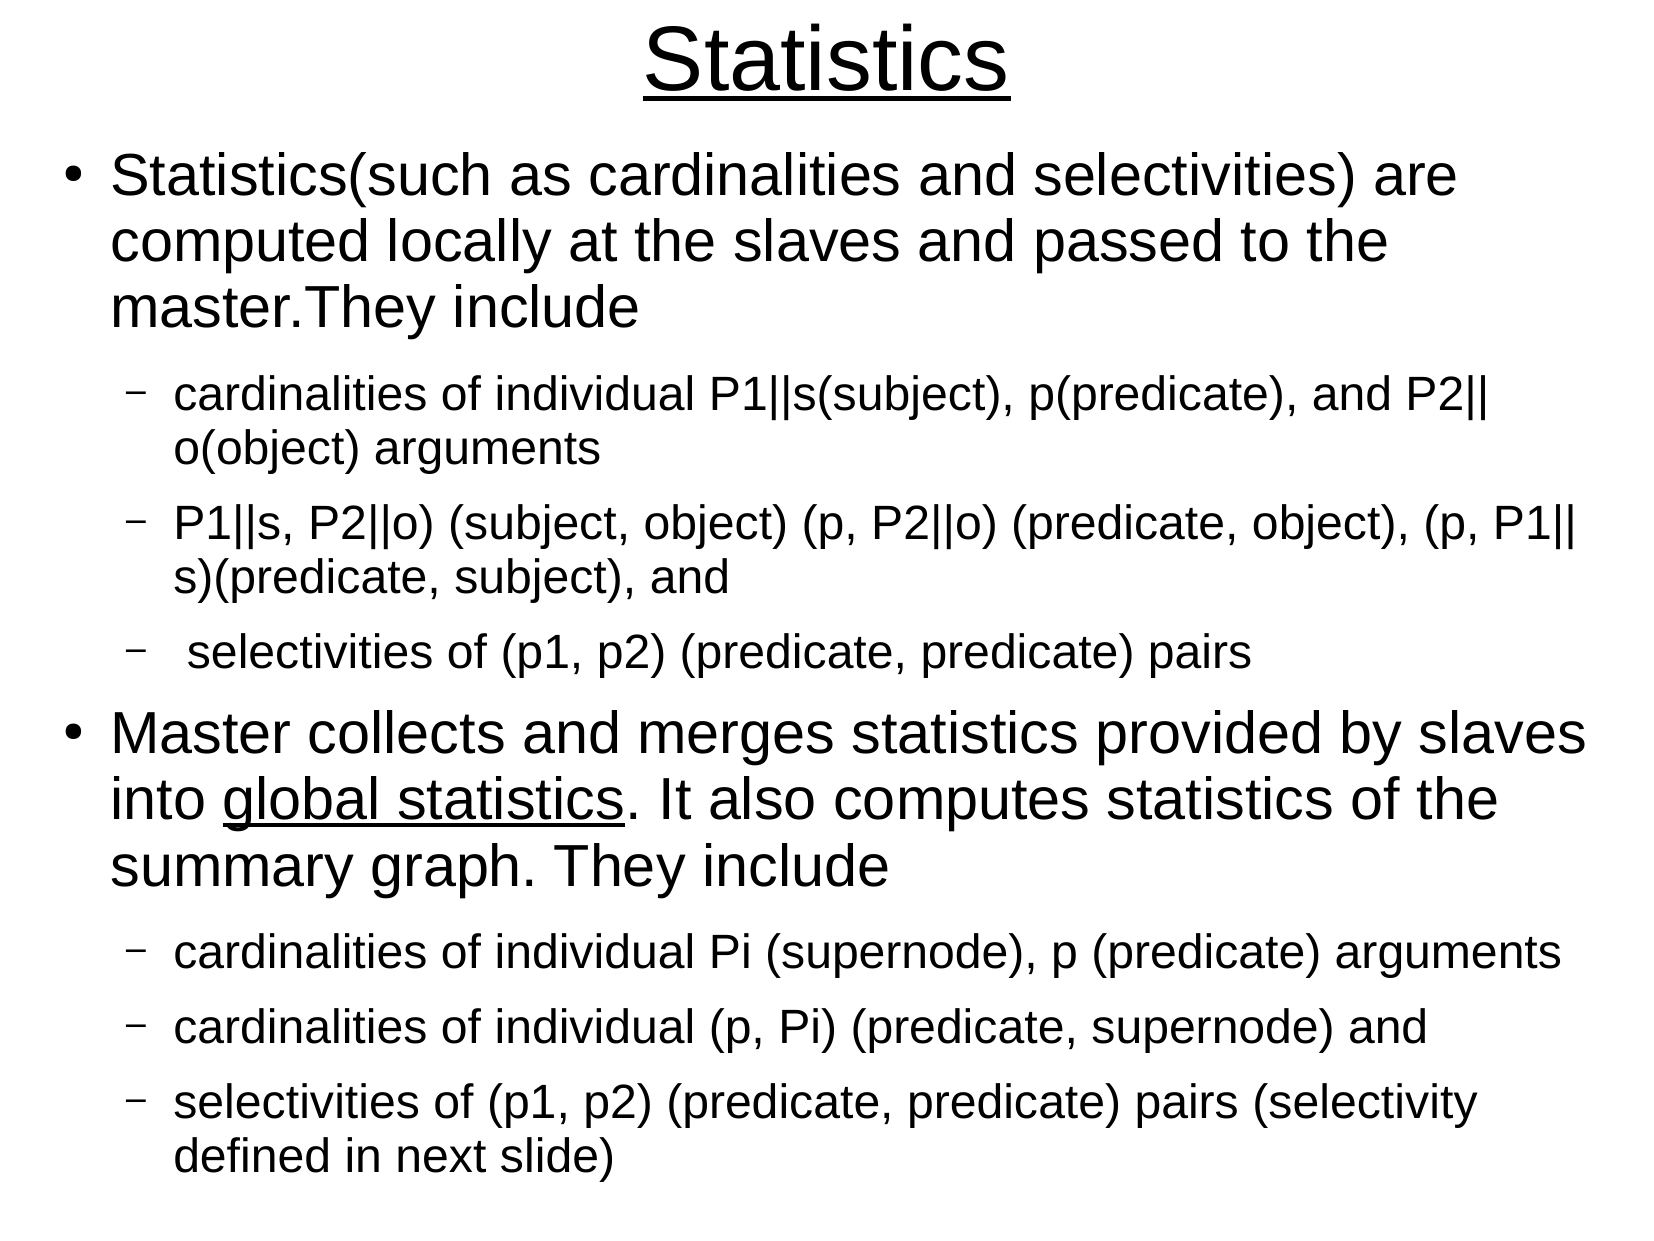

# Statistics
Statistics(such as cardinalities and selectivities) are computed locally at the slaves and passed to the master.They include
cardinalities of individual P1||s(subject), p(predicate), and P2||o(object) arguments
P1||s, P2||o) (subject, object) (p, P2||o) (predicate, object), (p, P1||s)(predicate, subject), and
 selectivities of (p1, p2) (predicate, predicate) pairs
Master collects and merges statistics provided by slaves into global statistics. It also computes statistics of the summary graph. They include
cardinalities of individual Pi (supernode), p (predicate) arguments
cardinalities of individual (p, Pi) (predicate, supernode) and
selectivities of (p1, p2) (predicate, predicate) pairs (selectivity defined in next slide)